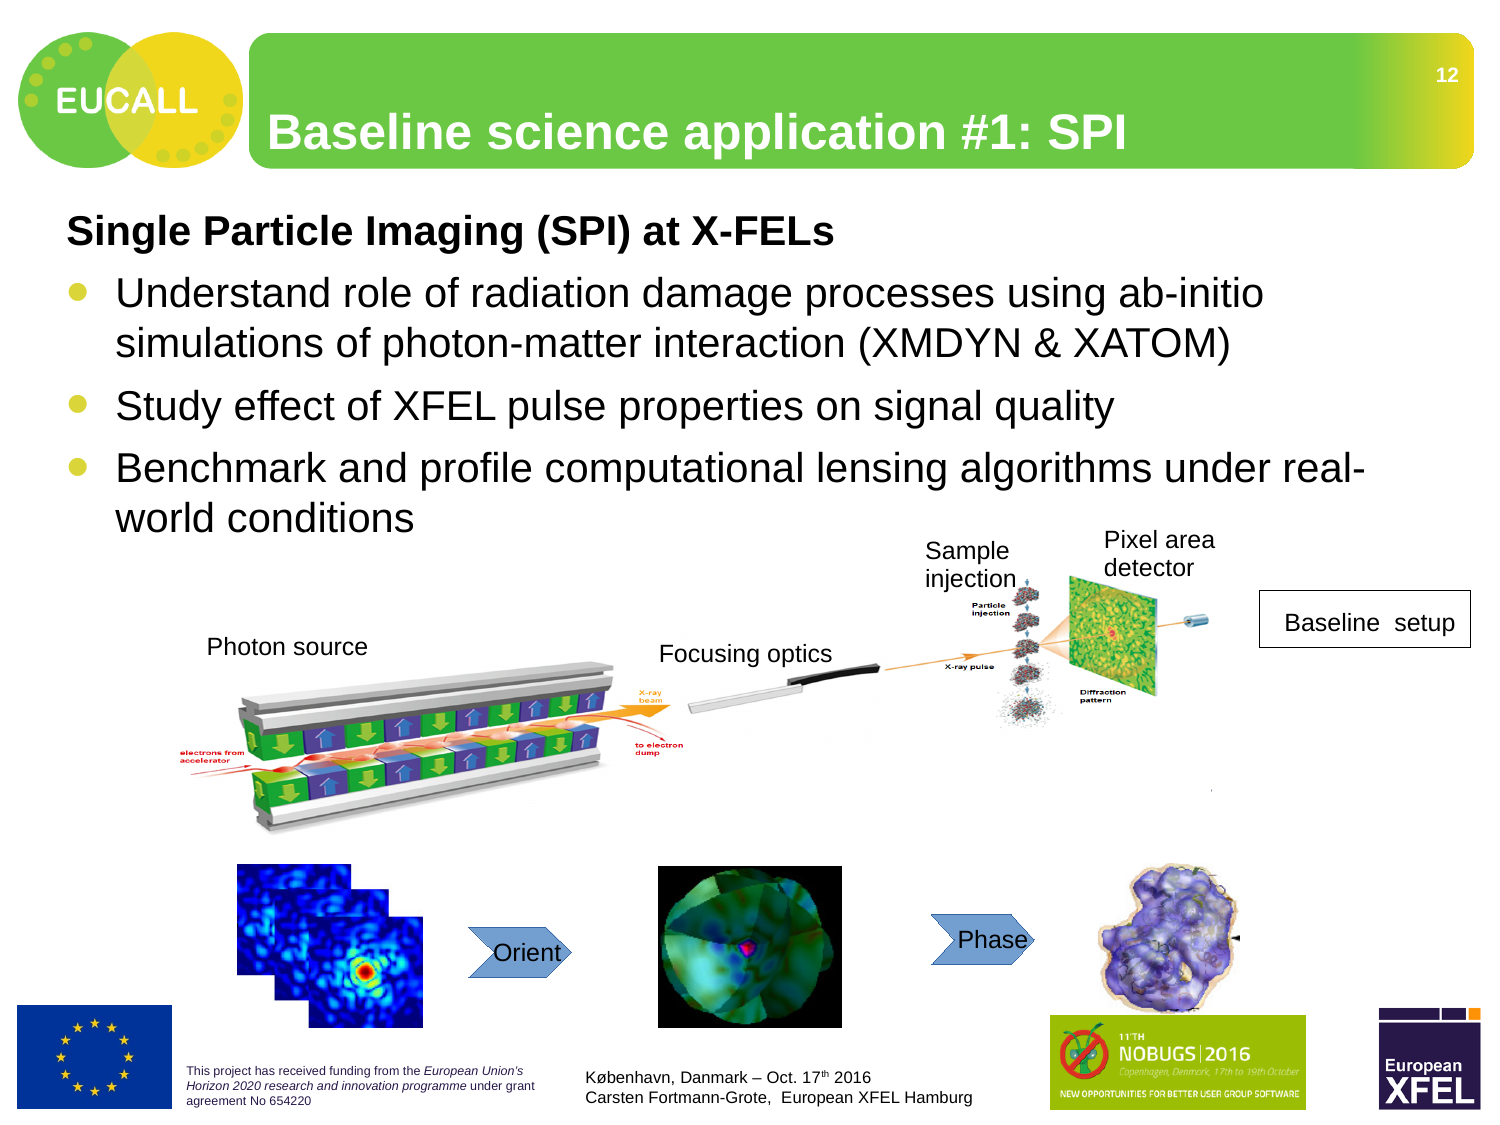

# Baseline science application #1: SPI
Single Particle Imaging (SPI) at X-FELs
Understand role of radiation damage processes using ab-initio simulations of photon-matter interaction (XMDYN & XATOM)
Study effect of XFEL pulse properties on signal quality
Benchmark and profile computational lensing algorithms under real-world conditions
Pixel area detector
Sample injection
 Baseline setup
Photon source
Focusing optics
 Phase
 Orient